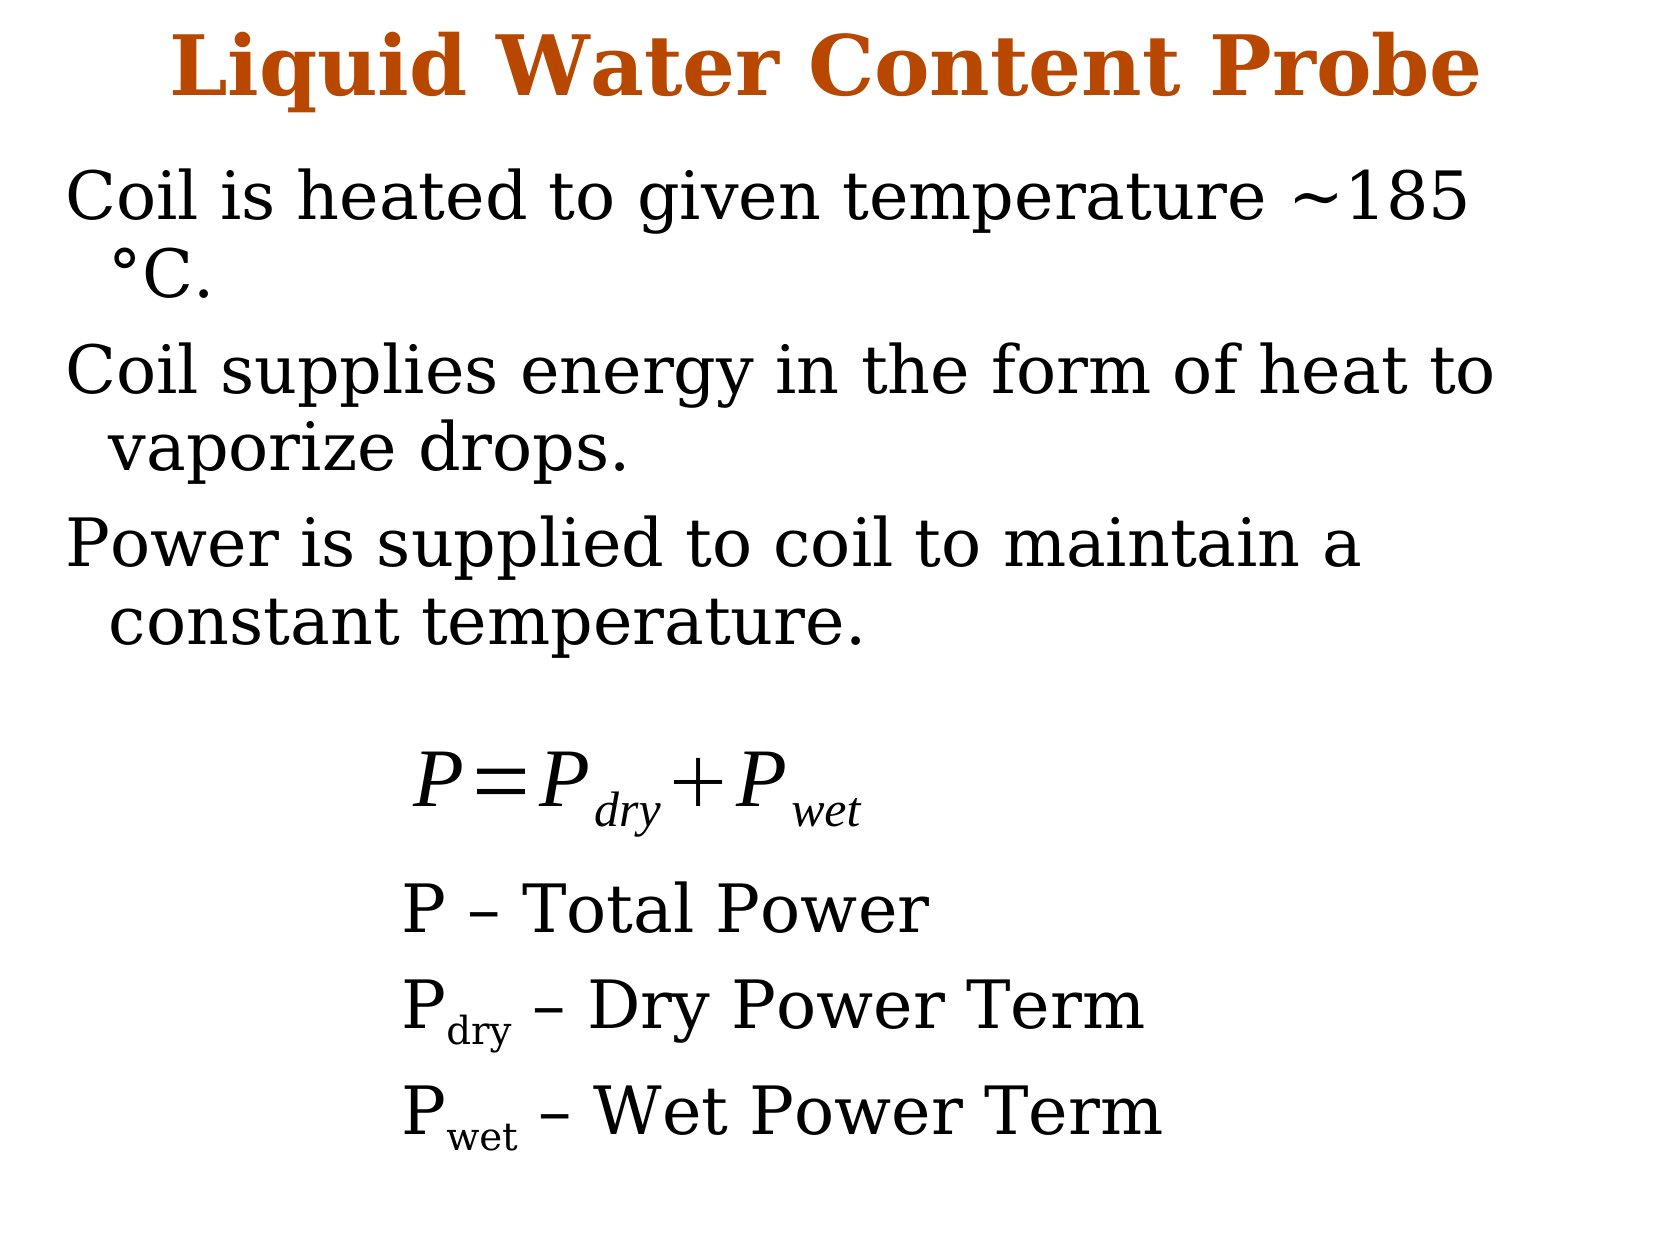

Liquid Water Content Probe
Coil is heated to given temperature ~185 °C.
Coil supplies energy in the form of heat to vaporize drops.
Power is supplied to coil to maintain a constant temperature.
P – Total Power
Pdry – Dry Power Term
Pwet – Wet Power Term